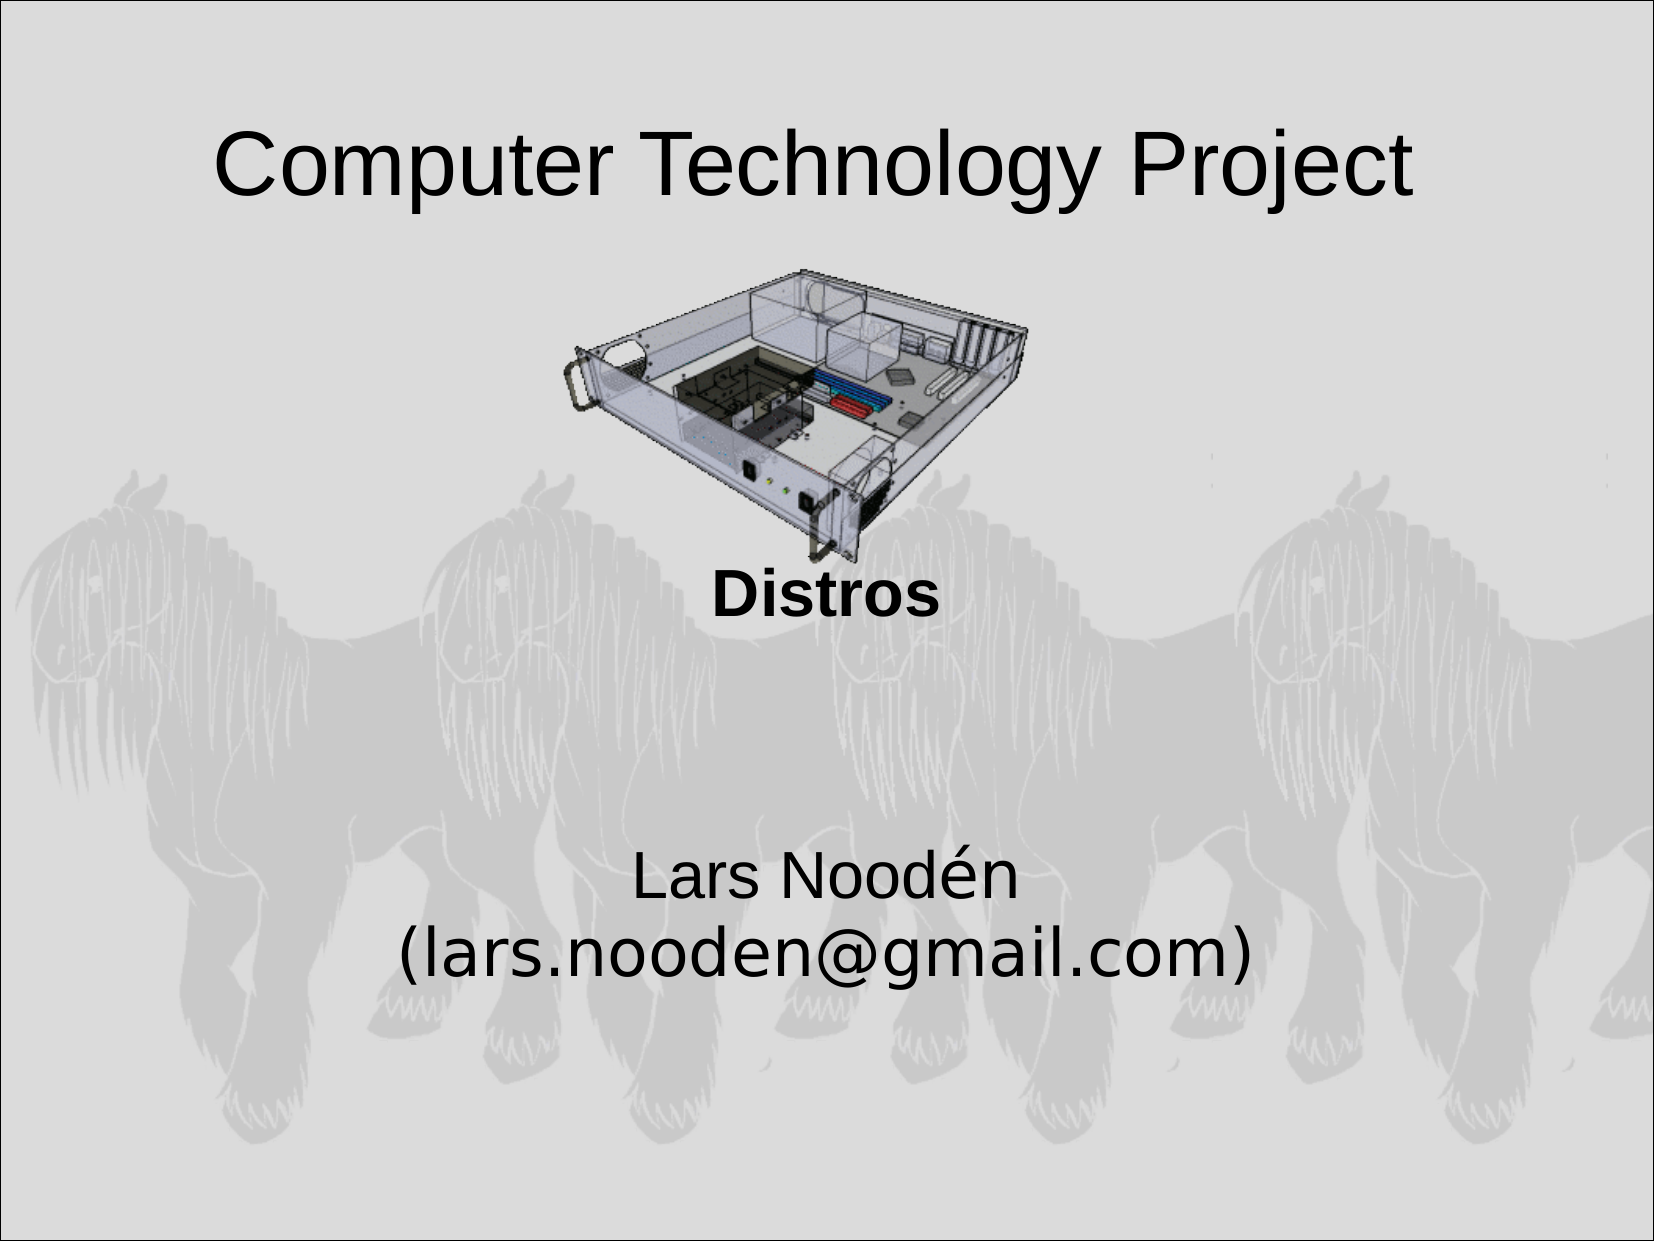

# Computer Technology Project
Distros
Lars Noodén
(lars.nooden@gmail.com)